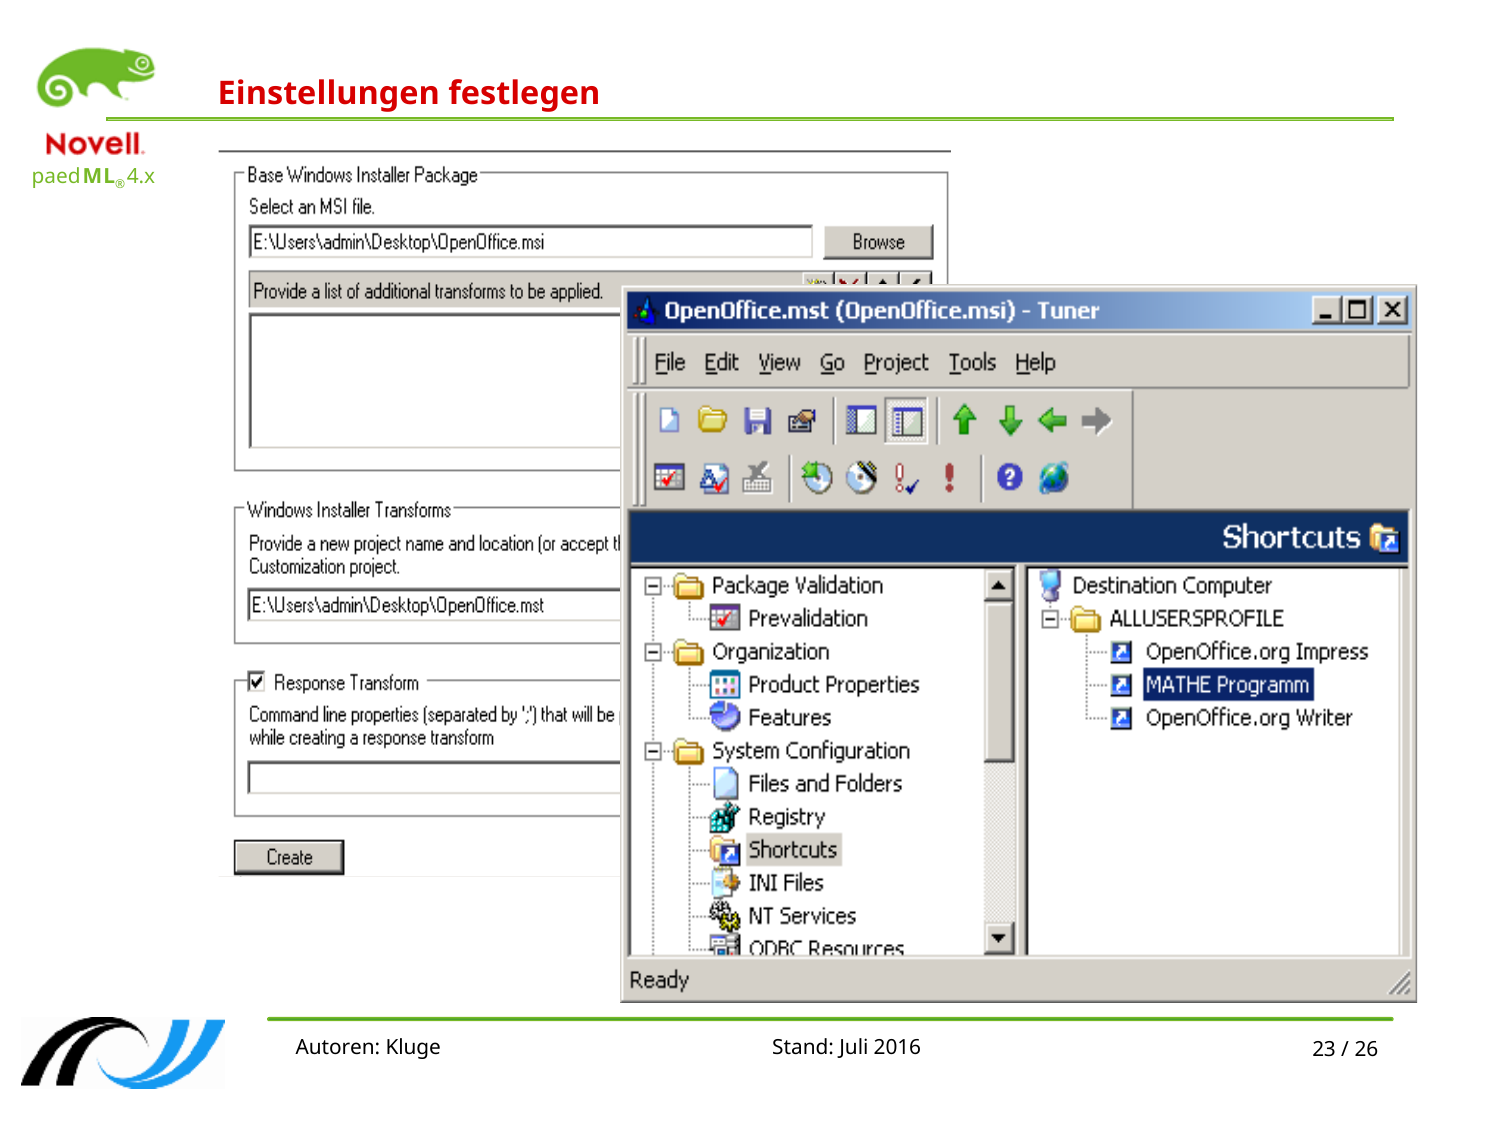

# Einstellungen festlegen
Autoren: Kluge
Juli 2016
23